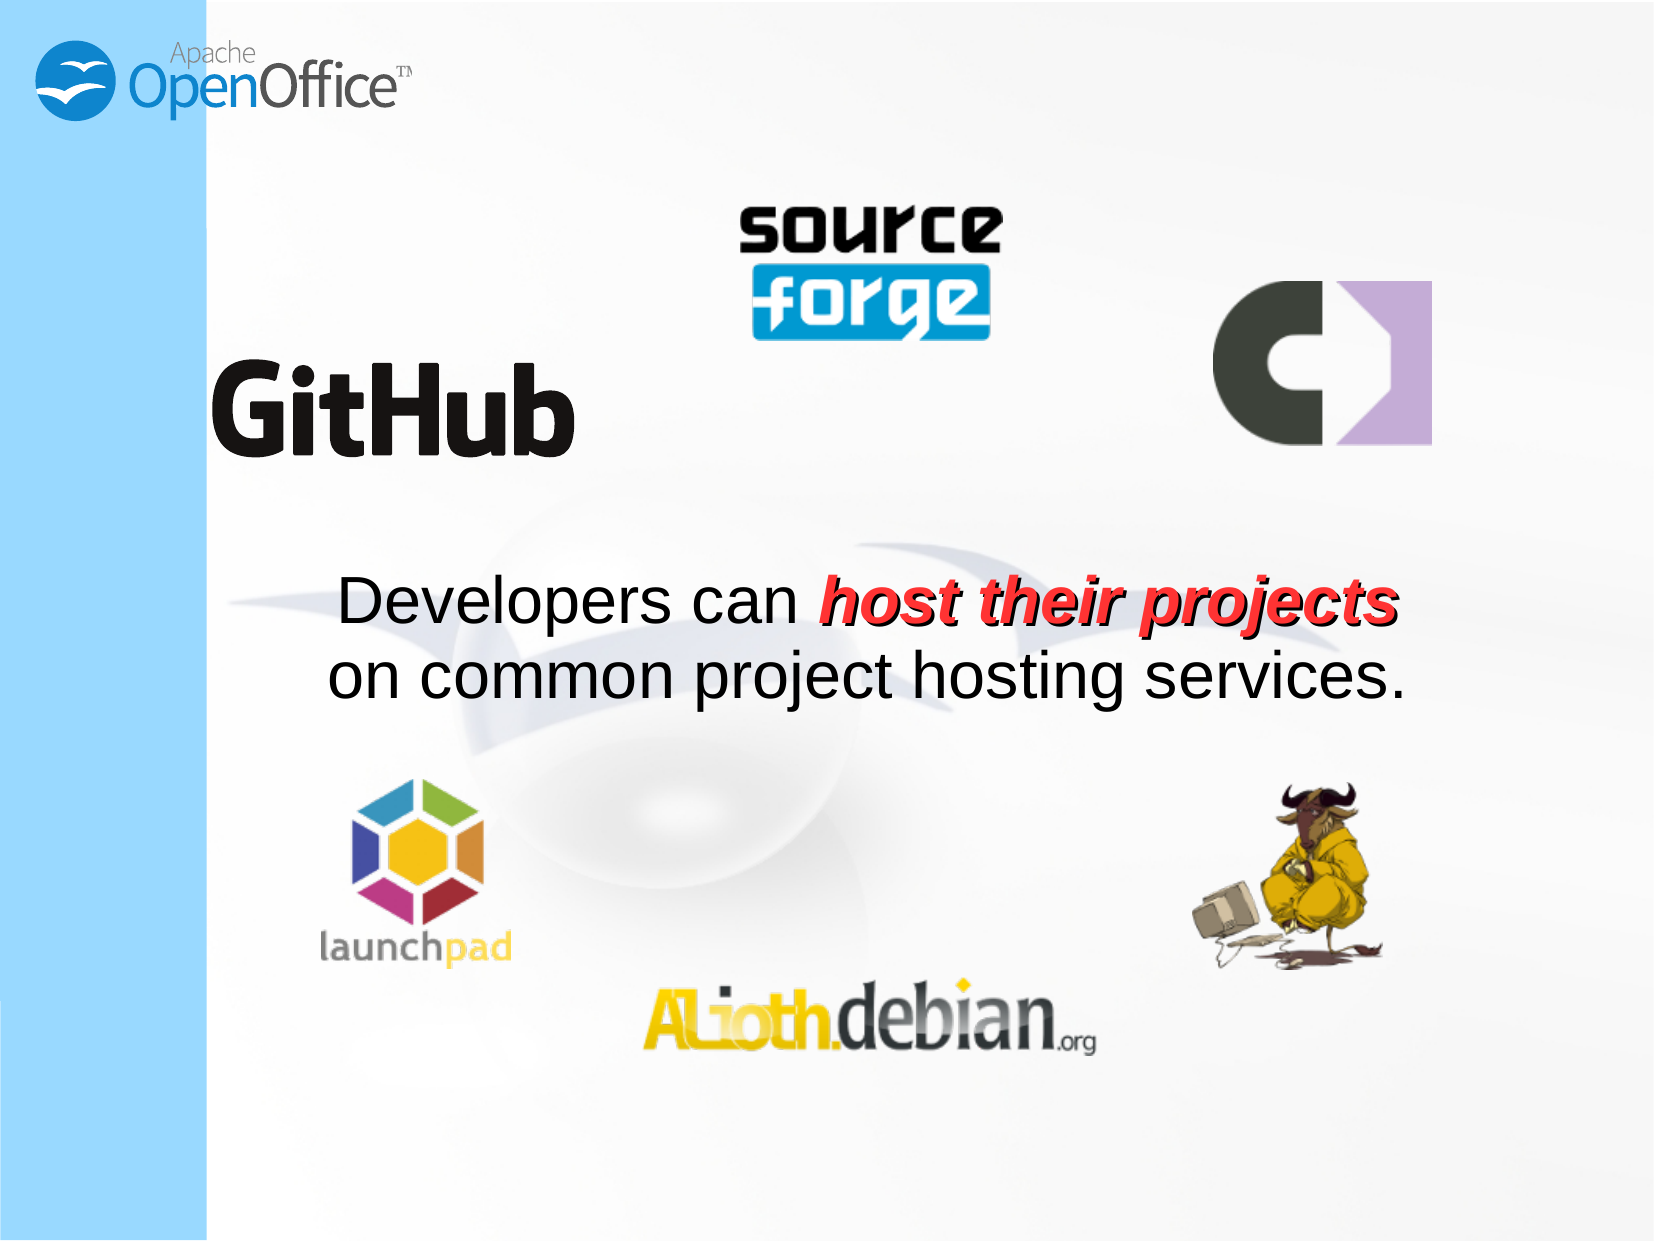

# Developers can host their projects
on common project hosting services.